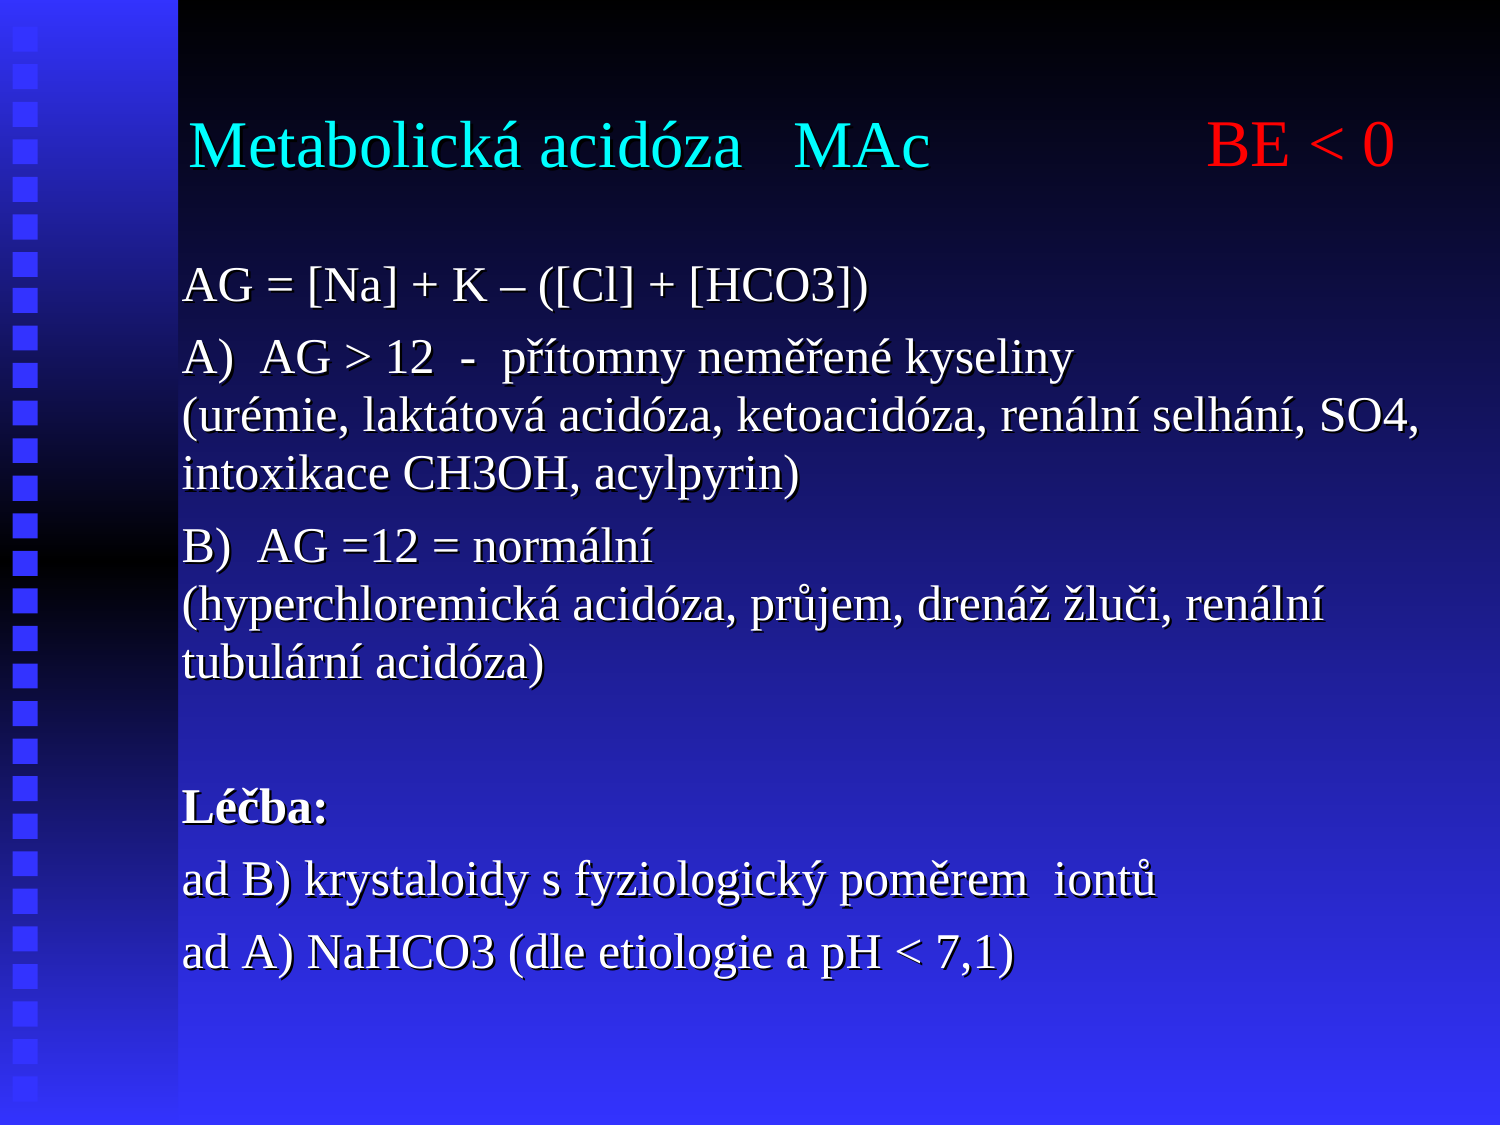

Metabolická acidóza MAc
BE < 0
# AG = [Na] + K – ([Cl] + [HCO3])
A) AG > 12 - přítomny neměřené kyseliny
(urémie, laktátová acidóza, ketoacidóza, renální selhání, SO4, intoxikace CH3OH, acylpyrin)
B) AG =12 = normální
(hyperchloremická acidóza, průjem, drenáž žluči, renální tubulární acidóza)
Léčba:
ad B) krystaloidy s fyziologický poměrem iontů
ad A) NaHCO3 (dle etiologie a pH < 7,1)